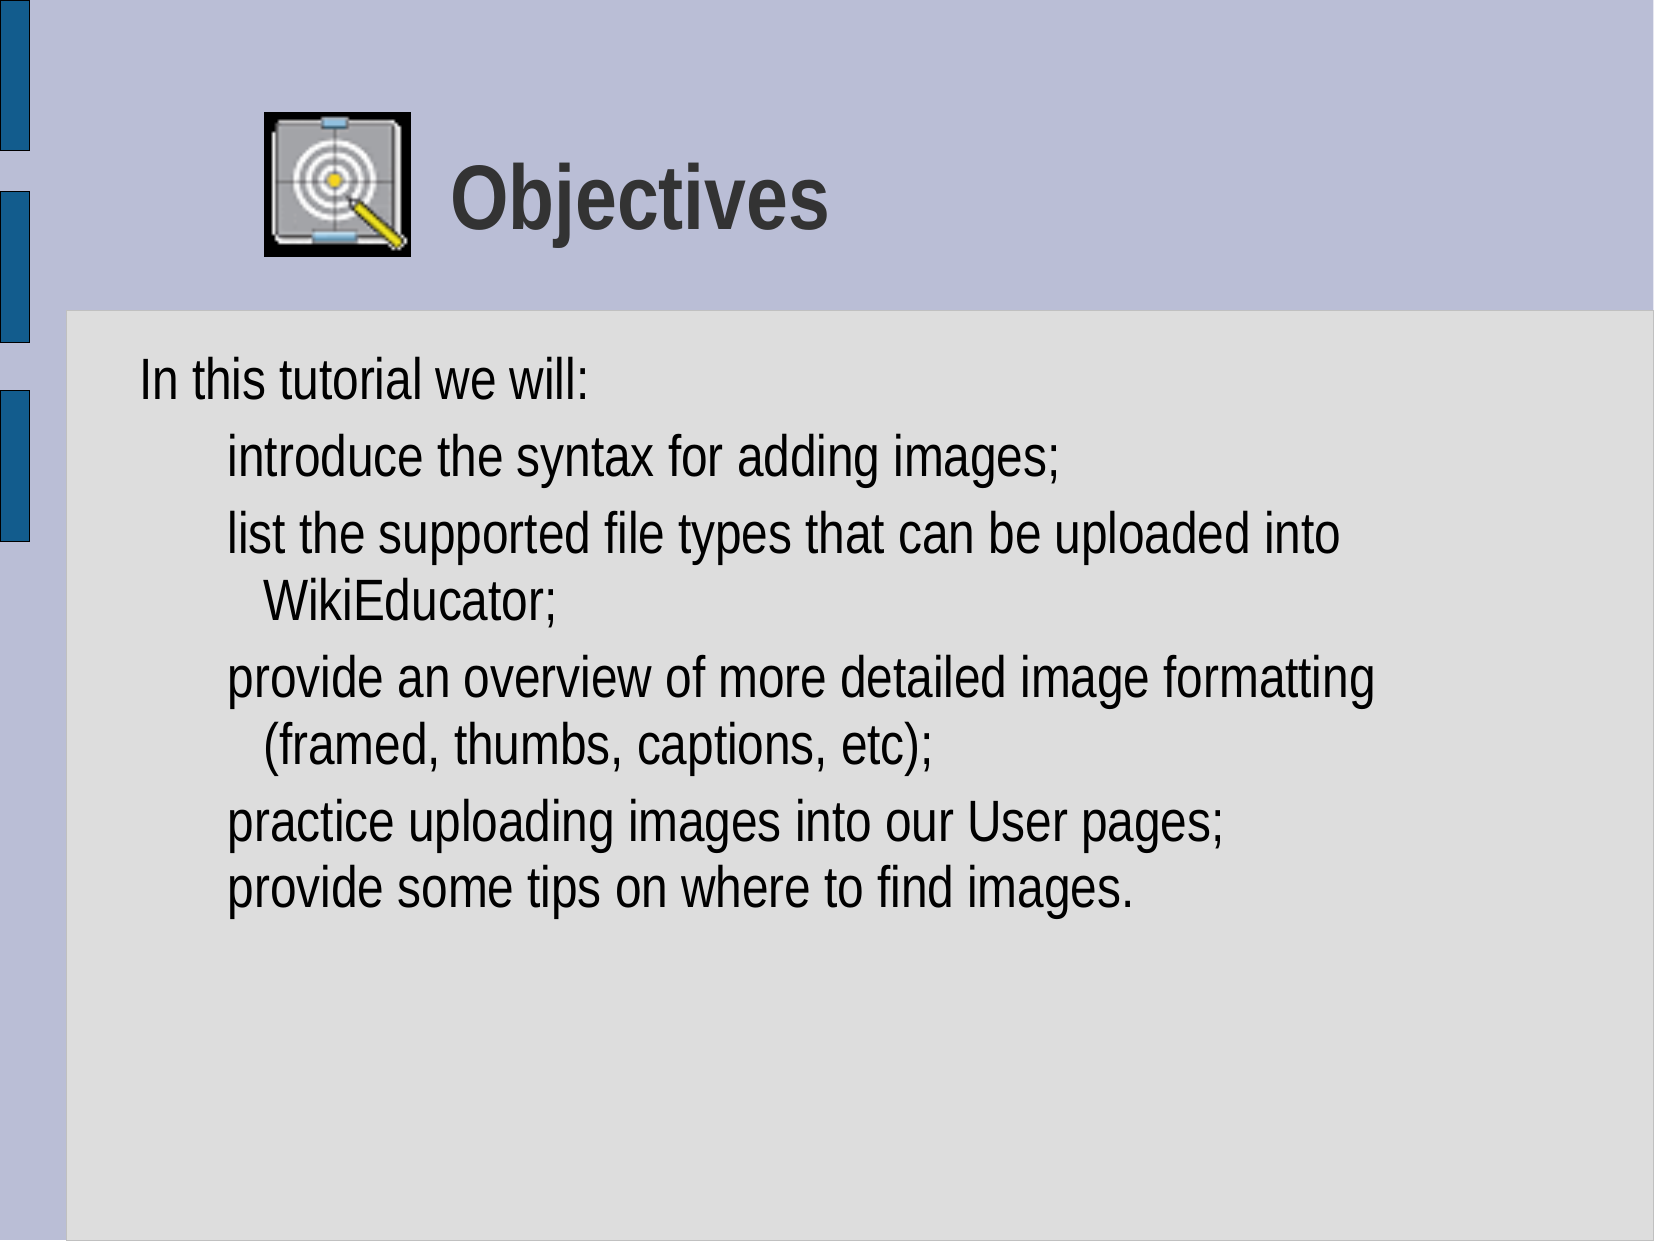

# Objectives
In this tutorial we will:
introduce the syntax for adding images;
list the supported file types that can be uploaded into WikiEducator;
provide an overview of more detailed image formatting (framed, thumbs, captions, etc);
practice uploading images into our User pages;
provide some tips on where to find images.